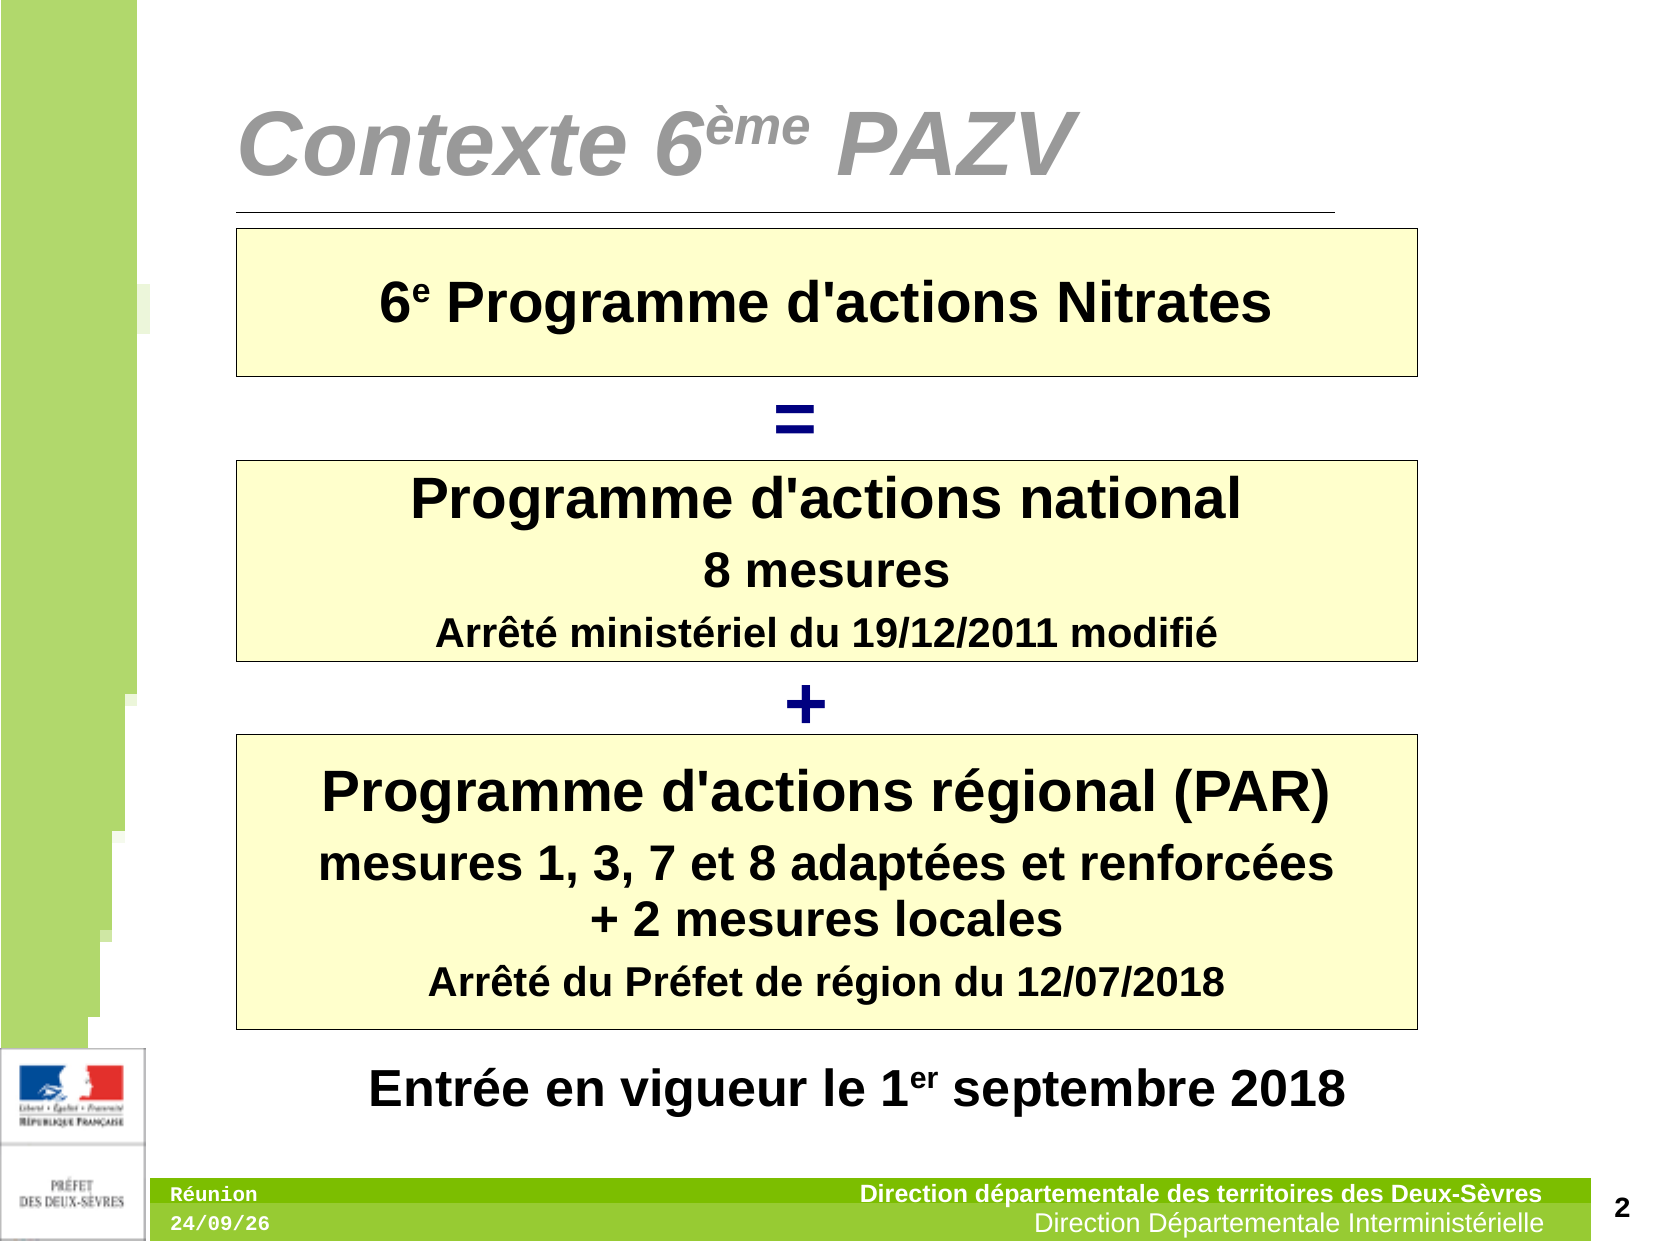

Contexte 6ème PAZV
6e Programme d'actions Nitrates
=
Programme d'actions national
8 mesures
Arrêté ministériel du 19/12/2011 modifié
+
Programme d'actions régional (PAR)
mesures 1, 3, 7 et 8 adaptées et renforcées
+ 2 mesures locales
Arrêté du Préfet de région du 12/07/2018
# Entrée en vigueur le 1er septembre 2018
Réunion